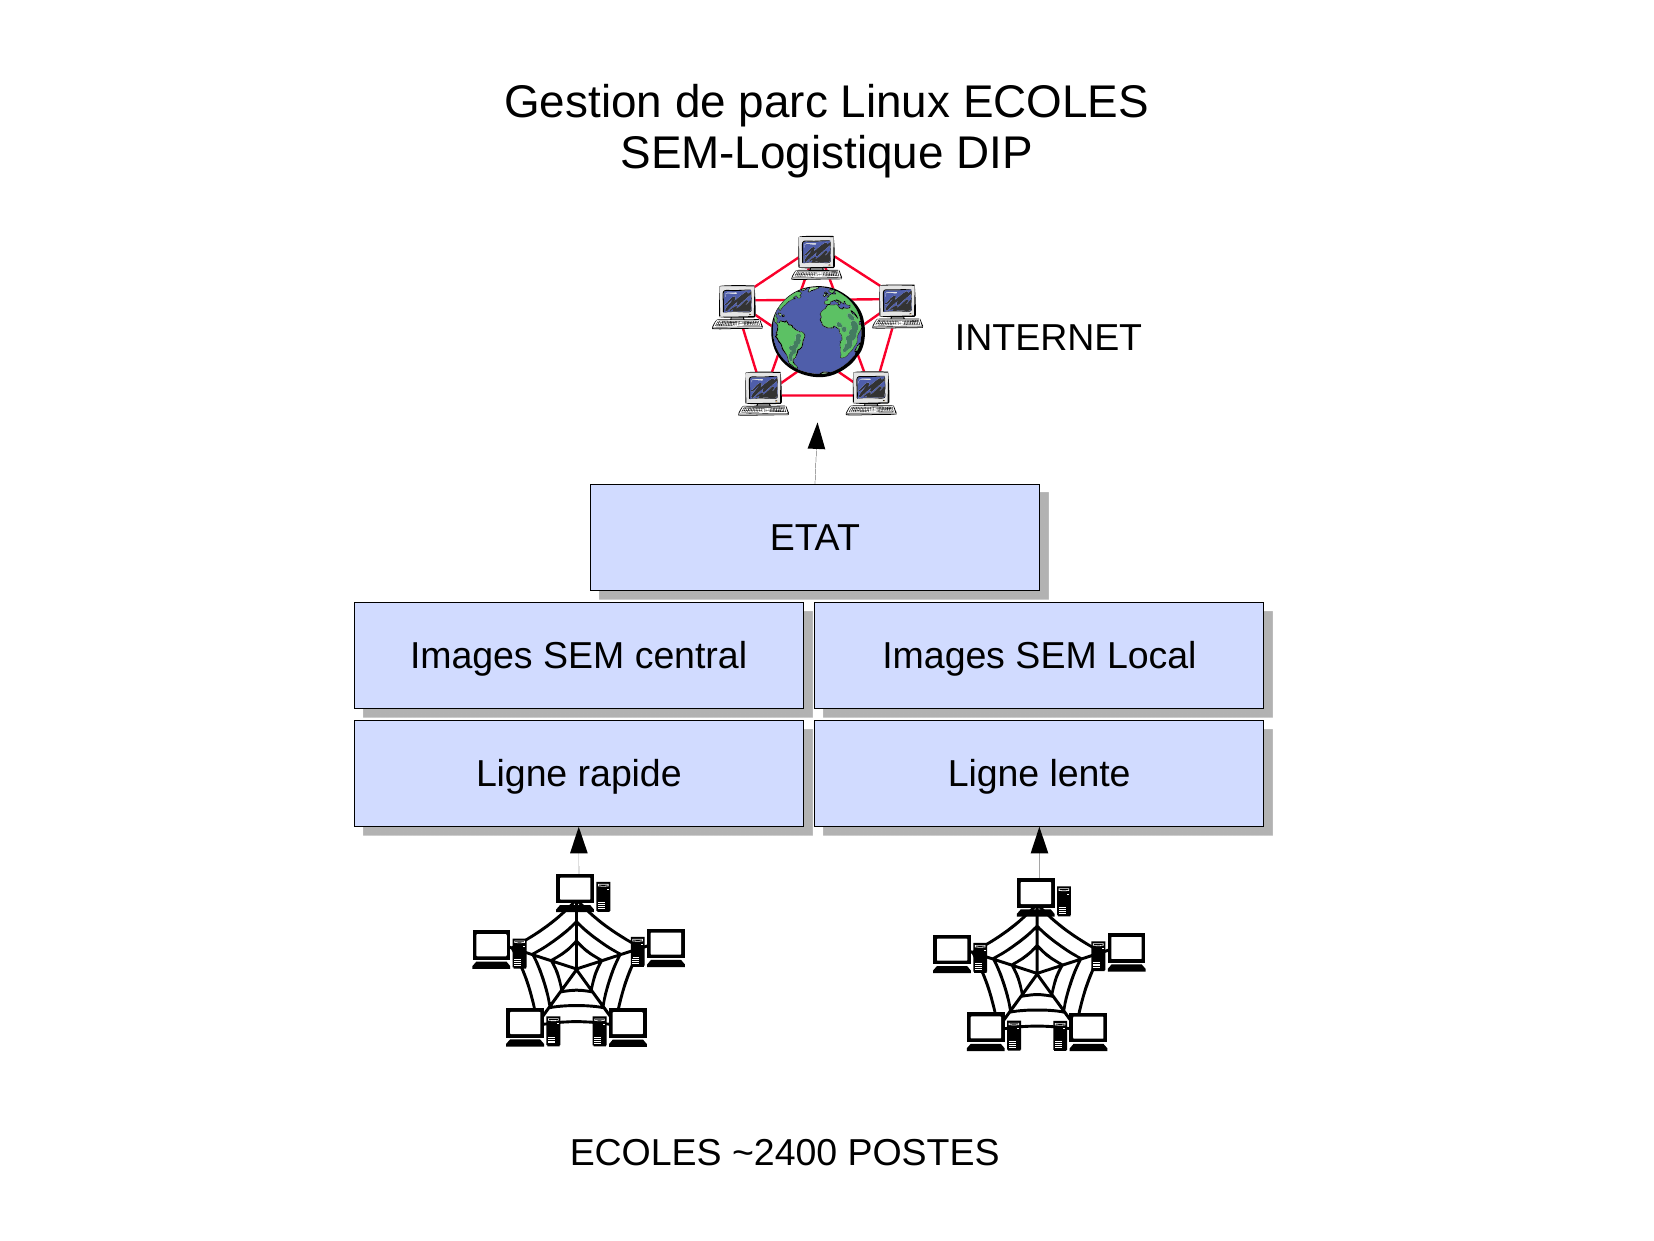

# Gestion de parc Linux ECOLES SEM-Logistique DIP
INTERNET
ETAT
Images SEM central
Images SEM Local
Ligne rapide
Ligne lente
ECOLES ~2400 POSTES